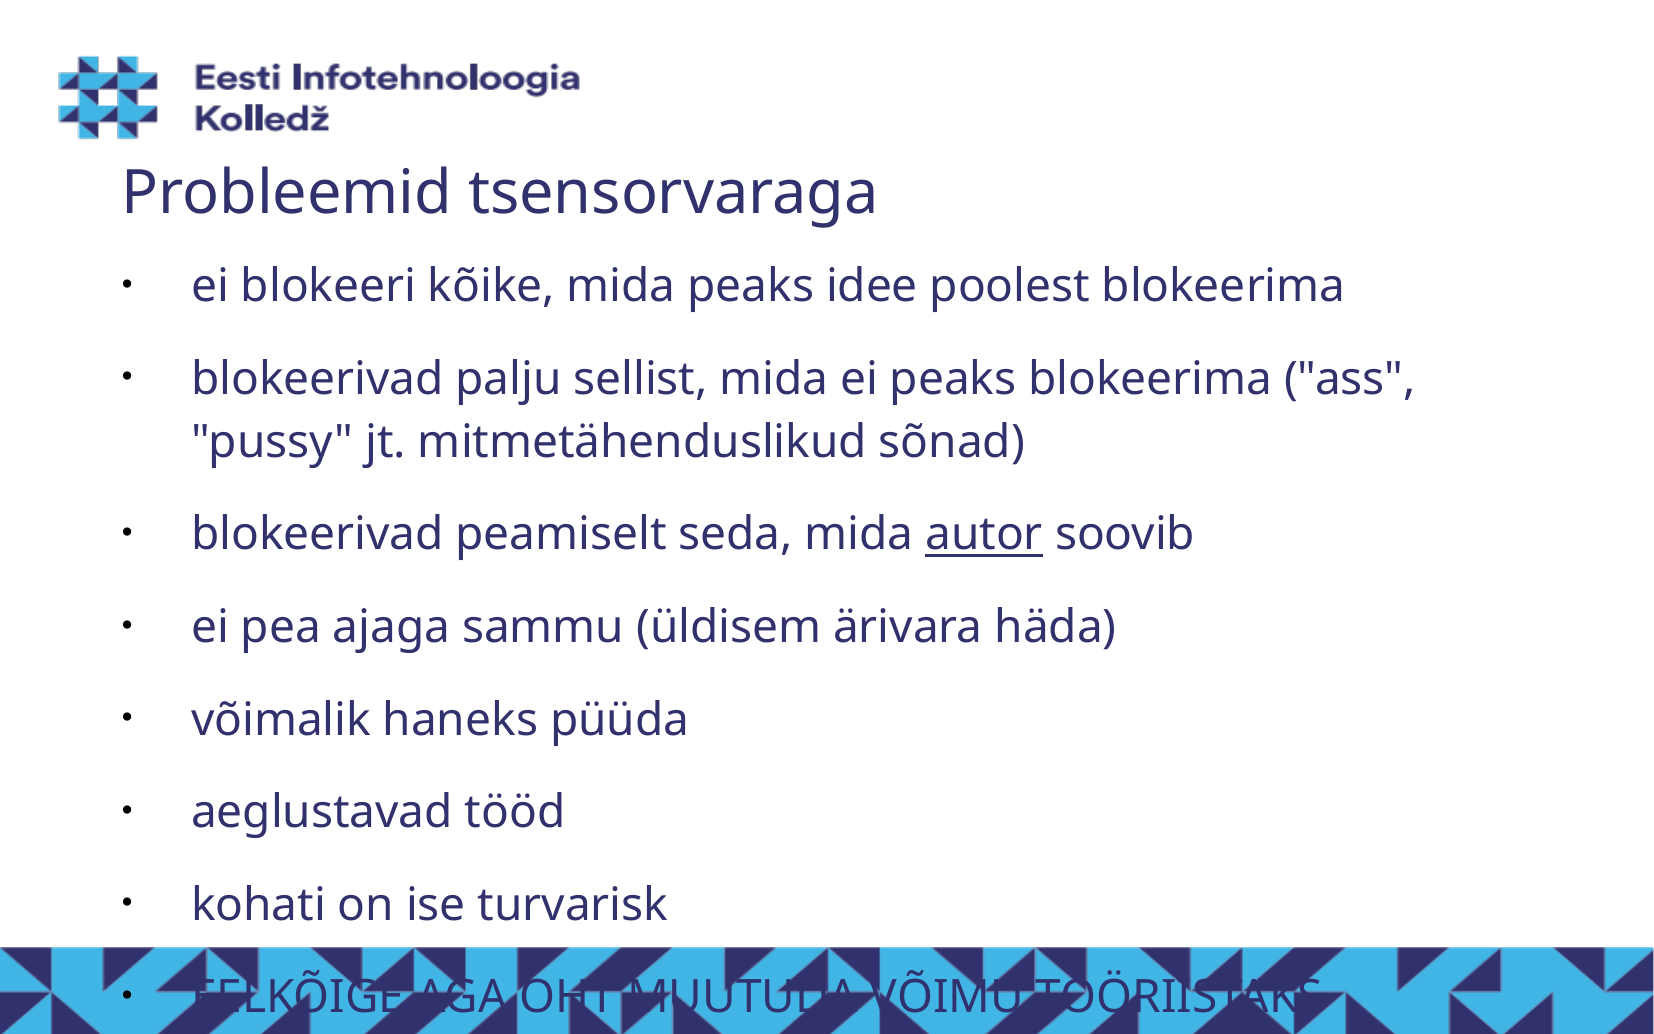

# Probleemid tsensorvaraga
ei blokeeri kõike, mida peaks idee poolest blokeerima
blokeerivad palju sellist, mida ei peaks blokeerima ("ass", "pussy" jt. mitmetähenduslikud sõnad)
blokeerivad peamiselt seda, mida autor soovib
ei pea ajaga sammu (üldisem ärivara häda)
võimalik haneks püüda
aeglustavad tööd
kohati on ise turvarisk
EELKÕIGE AGA OHT MUUTUDA VÕIMU TÖÖRIISTAKS